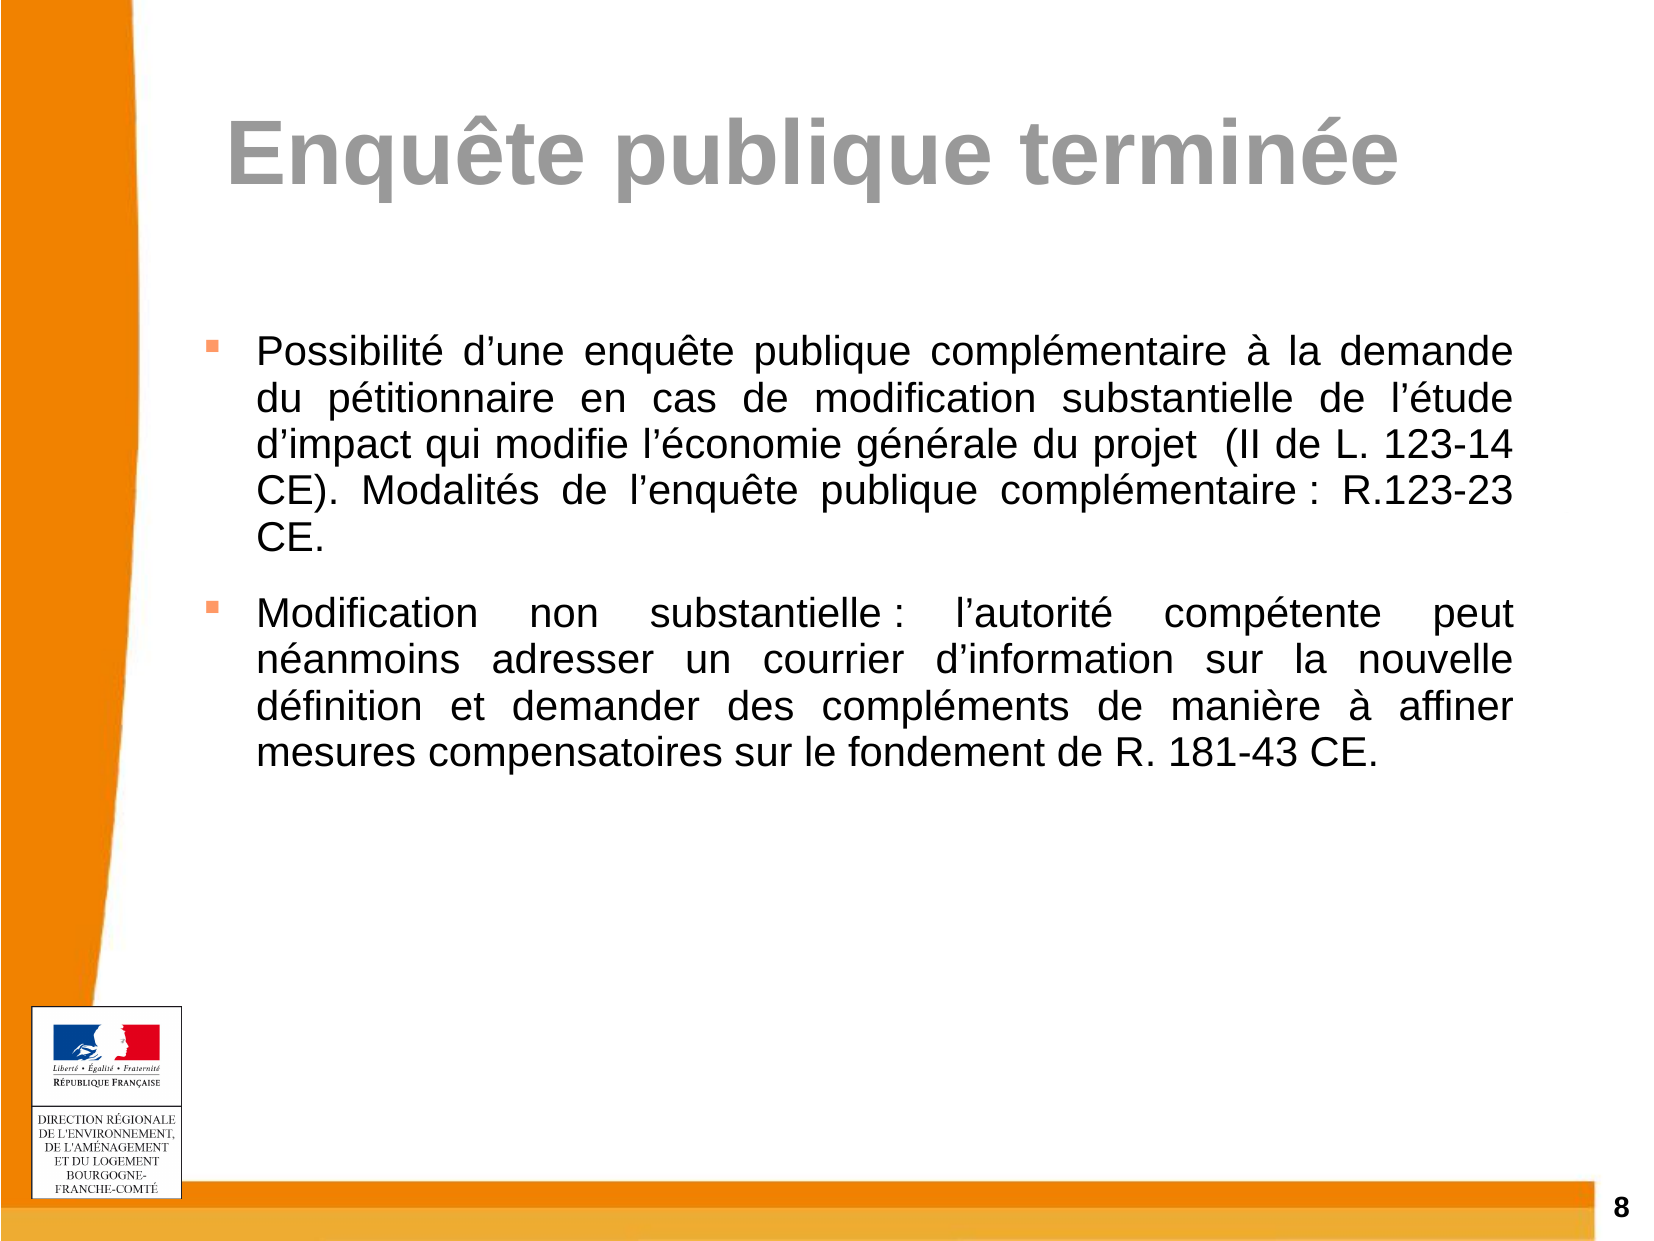

# Enquête publique terminée
Possibilité d’une enquête publique complémentaire à la demande du pétitionnaire en cas de modification substantielle de l’étude d’impact qui modifie l’économie générale du projet (II de L. 123-14 CE). Modalités de l’enquête publique complémentaire : R.123-23 CE.
Modification non substantielle : l’autorité compétente peut néanmoins adresser un courrier d’information sur la nouvelle définition et demander des compléments de manière à affiner mesures compensatoires sur le fondement de R. 181-43 CE.
8